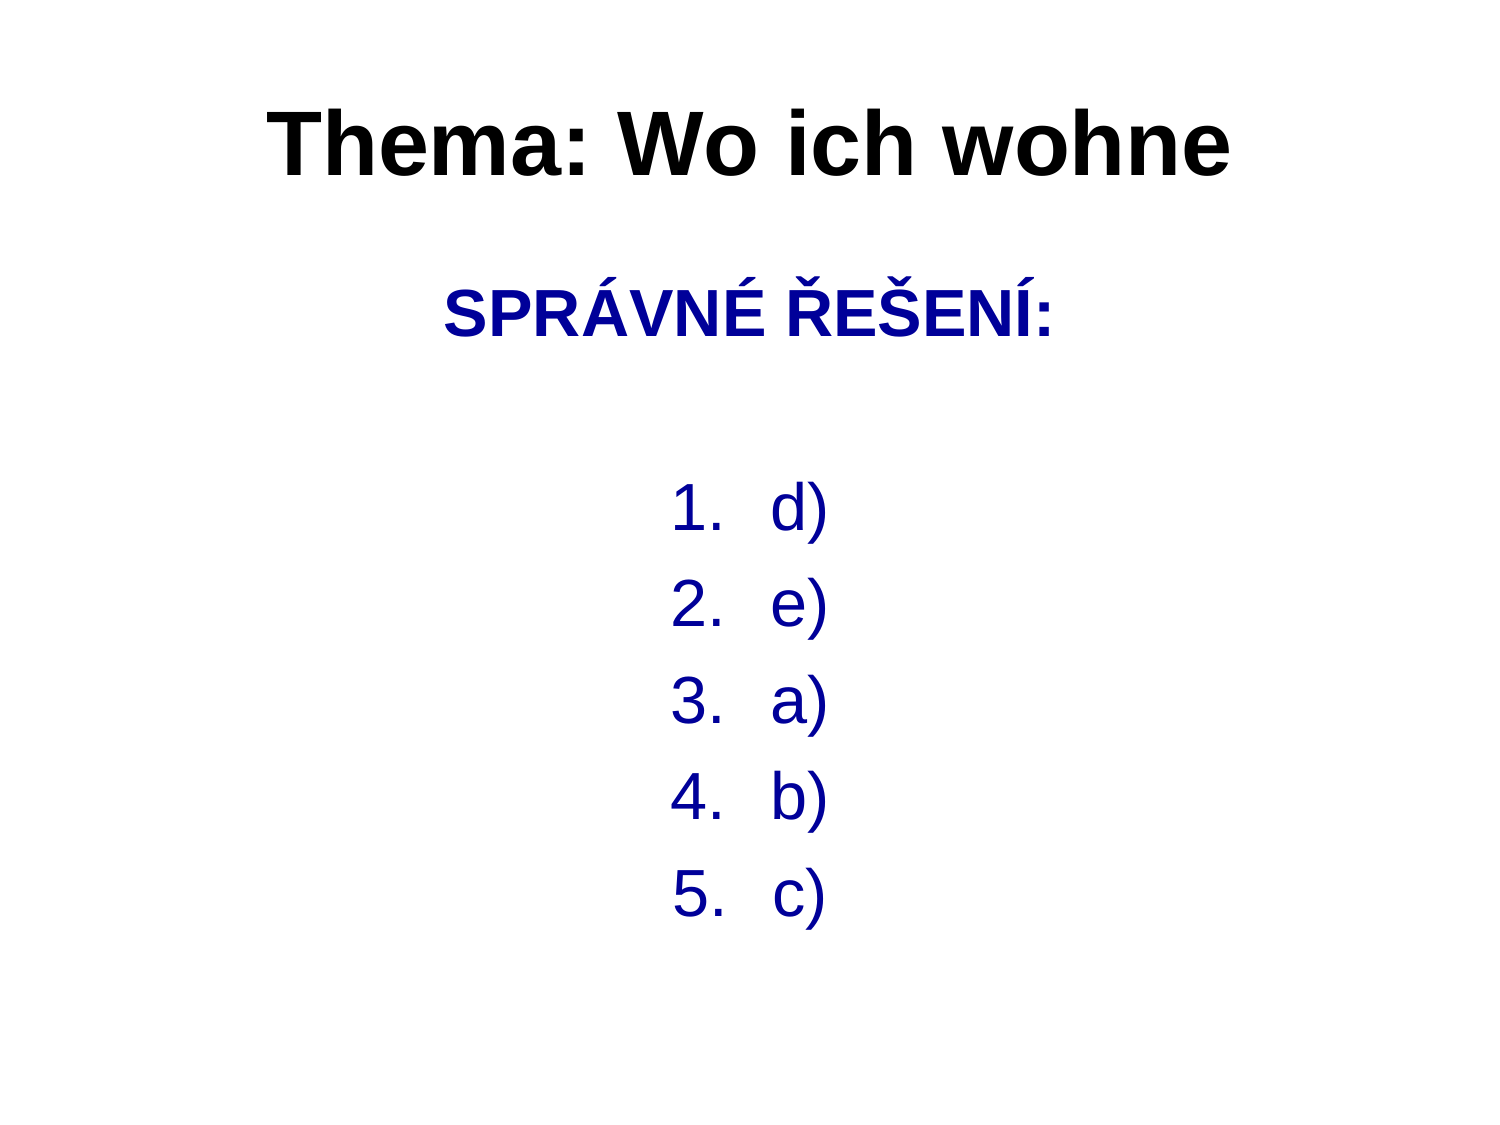

# Thema: Wo ich wohne
SPRÁVNÉ ŘEŠENÍ:
d)
e)
a)
b)
c)